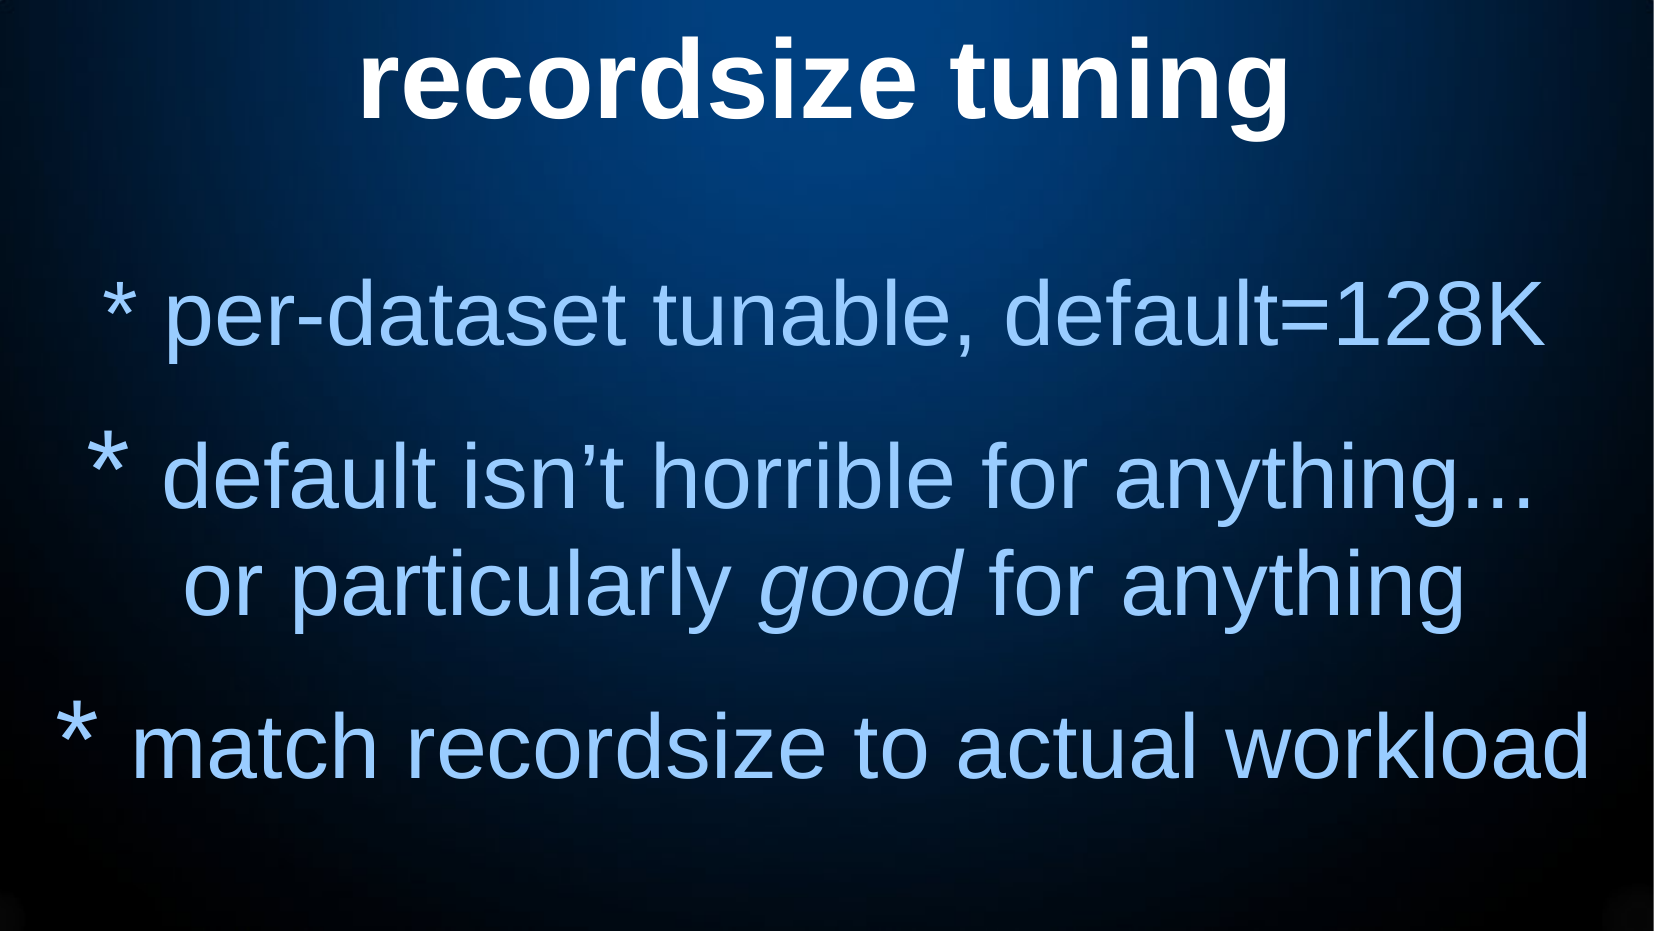

# recordsize tuning
* per-dataset tunable, default=128K
* default isn’t horrible for anything...
or particularly good for anything
* match recordsize to actual workload